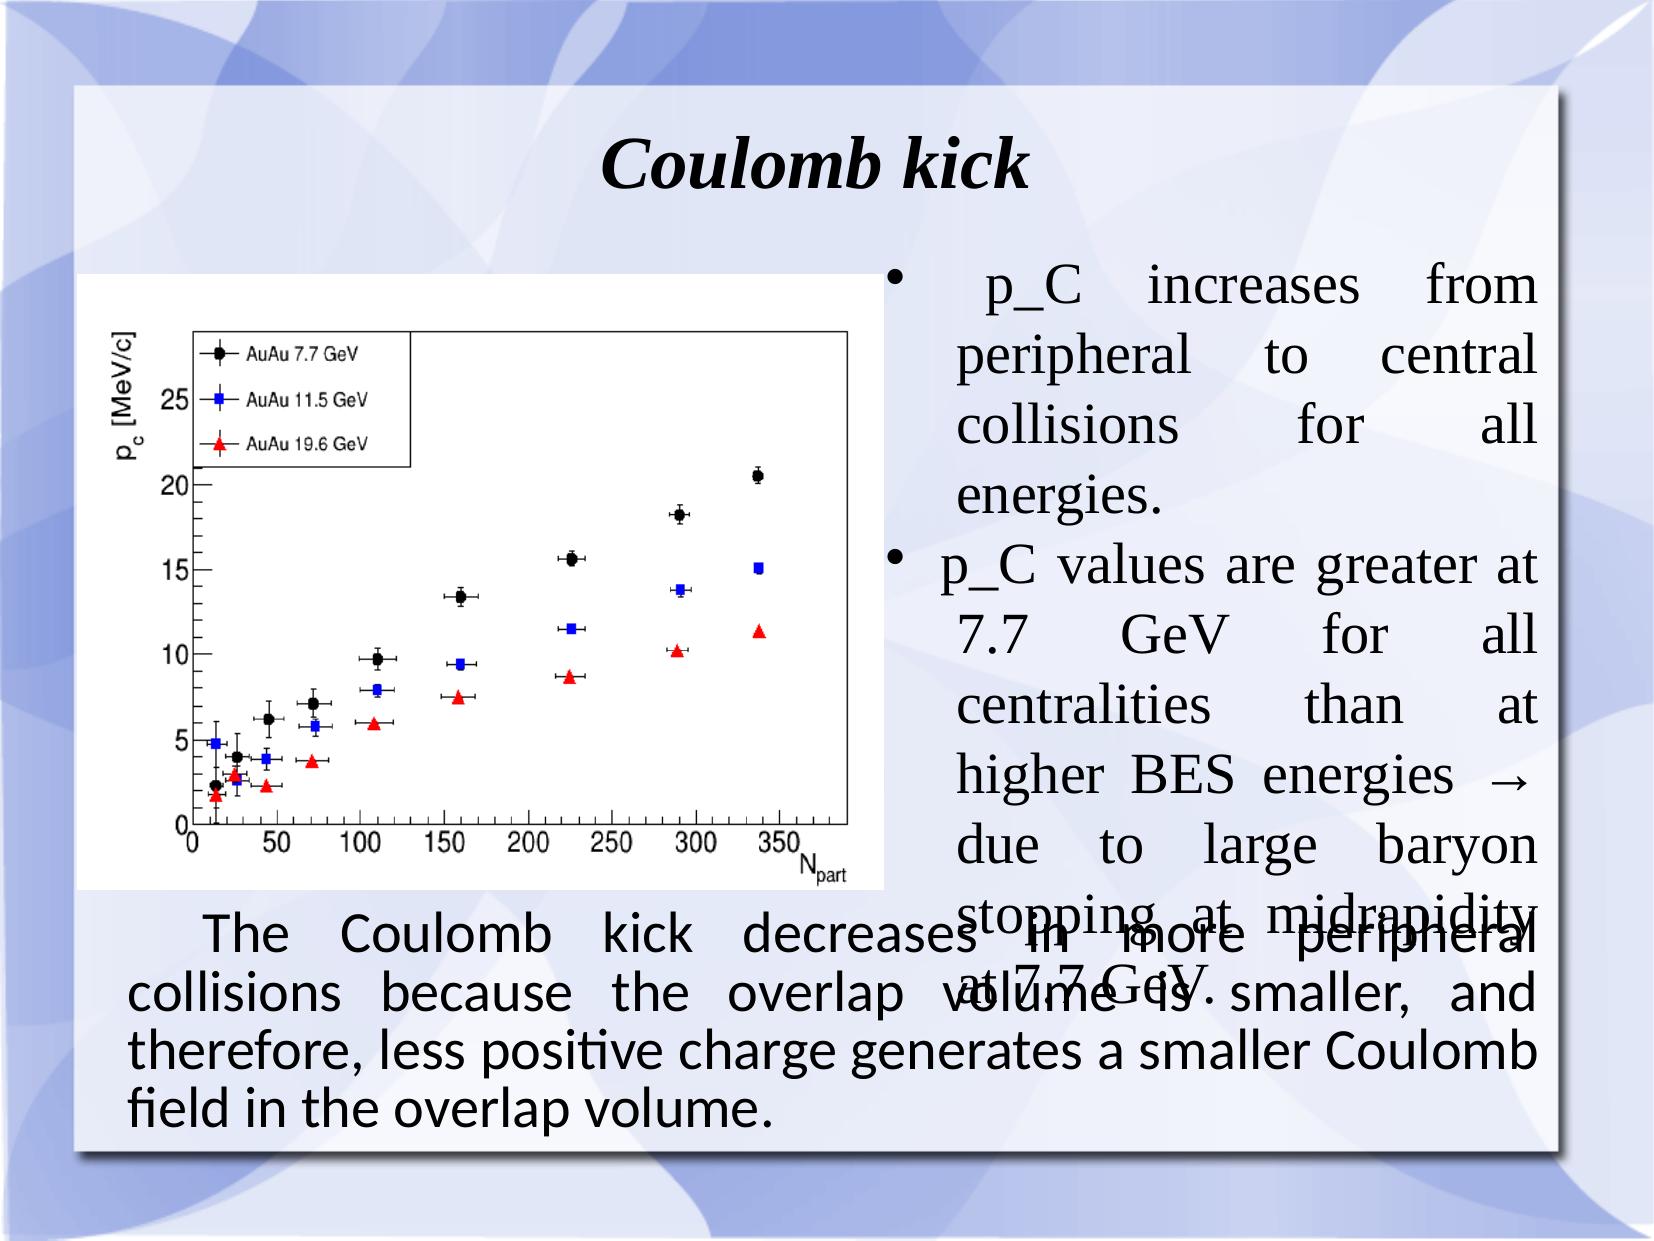

# Coulomb kick
 p_C increases from peripheral to central collisions for all energies.
 p_C values are greater at 7.7 GeV for all centralities than at higher BES energies → due to large baryon stopping at midrapidity at 7.7 GeV.
		The Coulomb kick decreases in more peripheral collisions because the overlap volume is smaller, and therefore, less positive charge generates a smaller Coulomb field in the overlap volume.